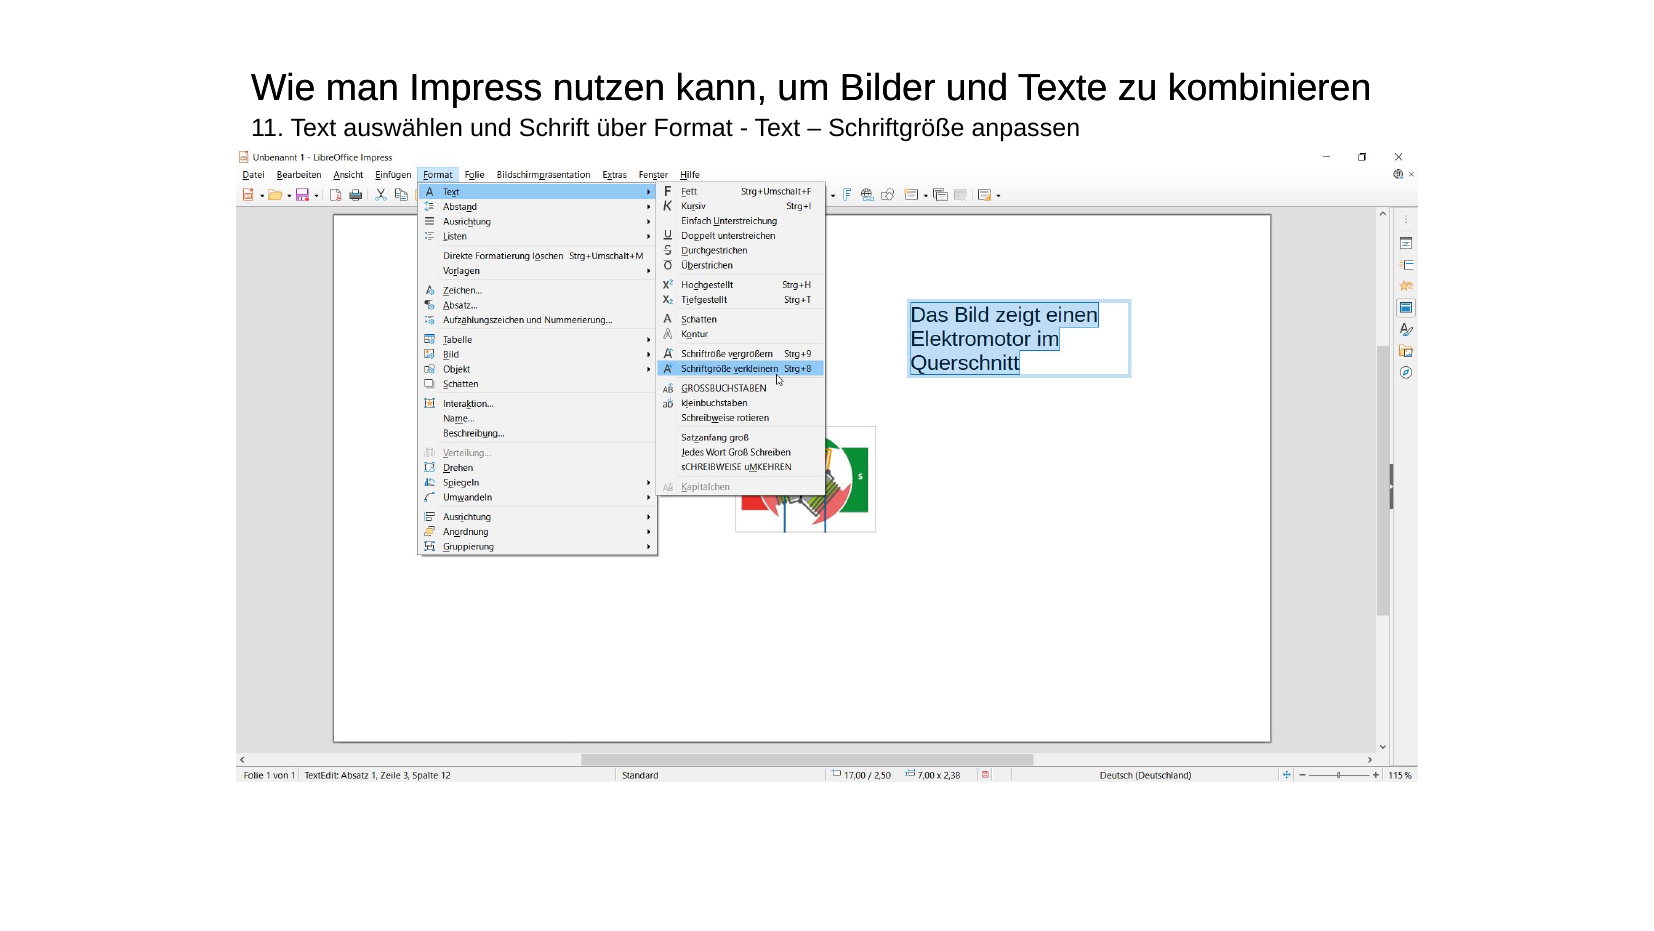

Wie man Impress nutzen kann, um Bilder und Texte zu kombinieren
Wie man Impress nutzen kann, um Bilder und Texte zu kombinieren
11. Text auswählen und Schrift über Format - Text – Schriftgröße anpassen